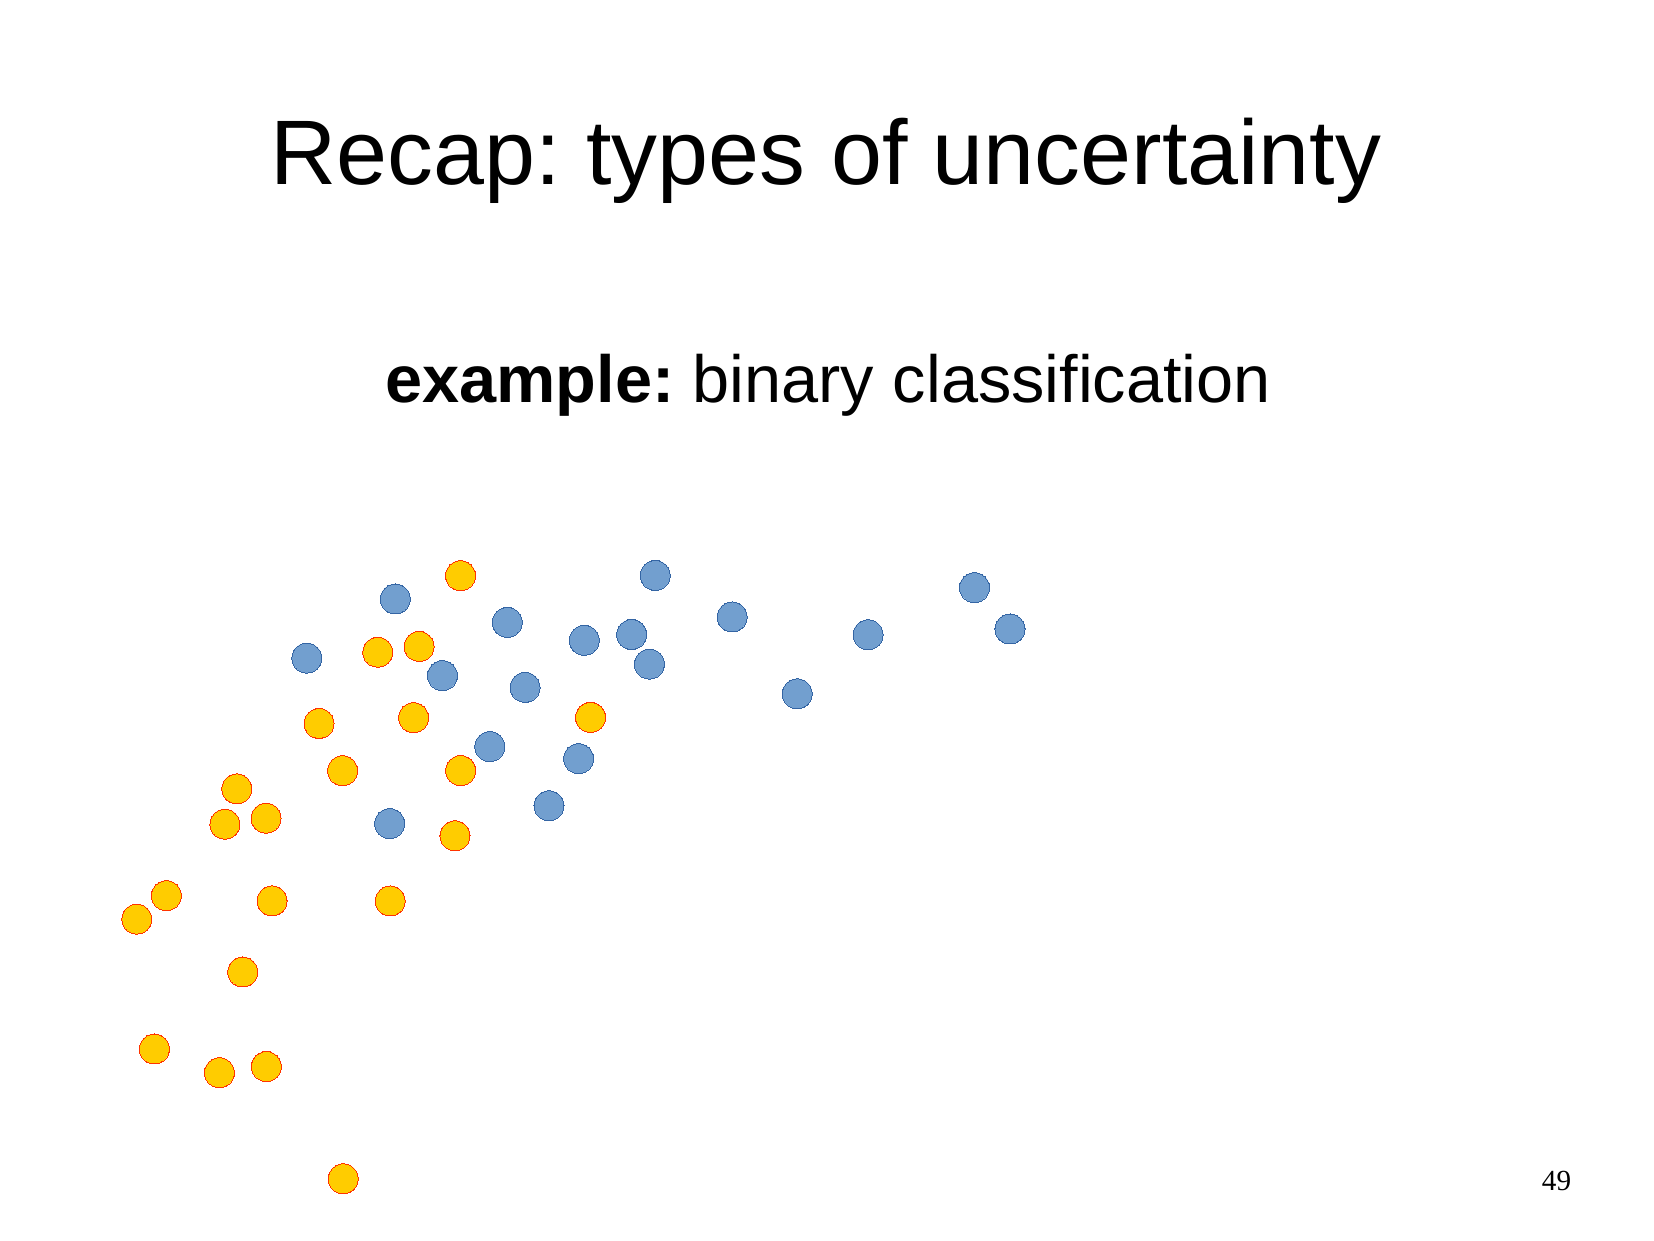

# Recap: types of uncertainty
example: binary classification
49